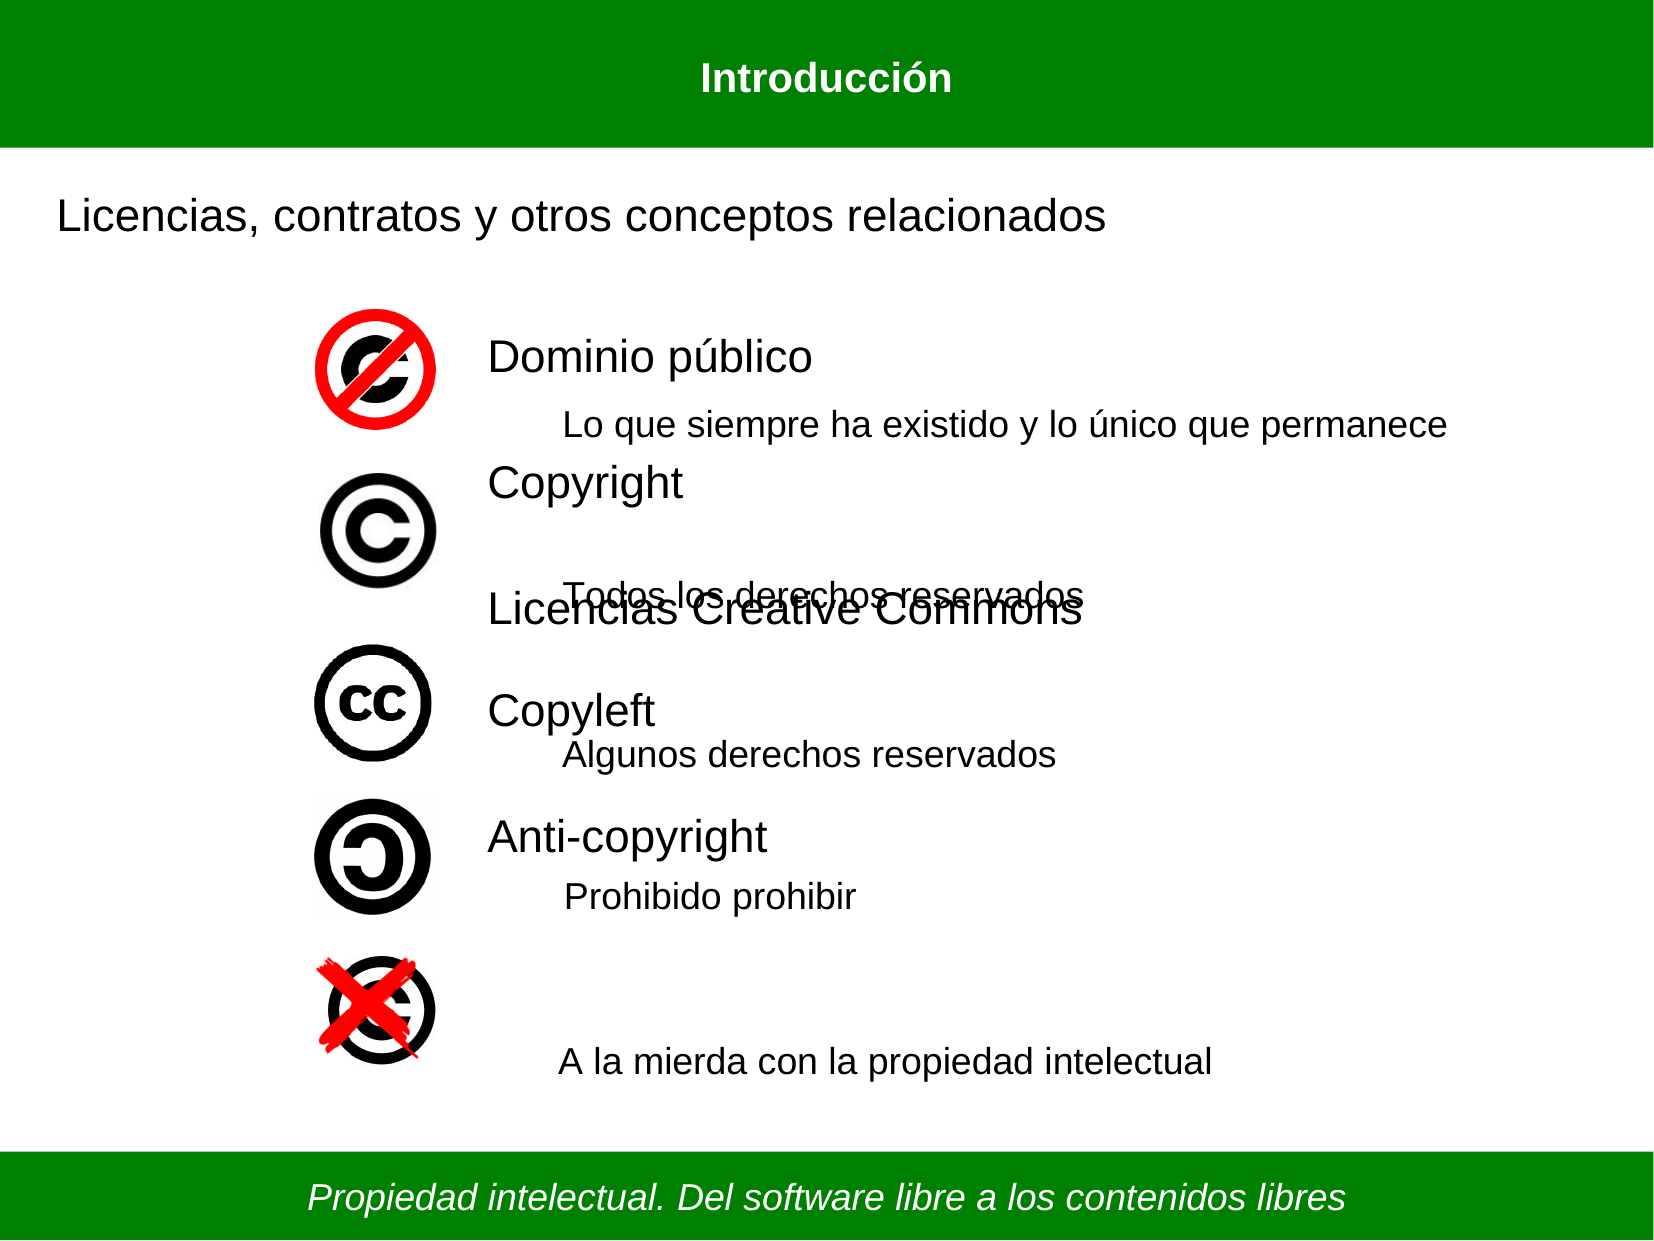

Introducción
Licencias, contratos y otros conceptos relacionados
Dominio público
Copyright
Licencias Creative Commons
Copyleft
Anti-copyright
Lo que siempre ha existido y lo único que permanece
Todos los derechos reservados
Algunos derechos reservados
Prohibido prohibir
A la mierda con la propiedad intelectual
Propiedad intelectual. Del software libre a los contenidos libres